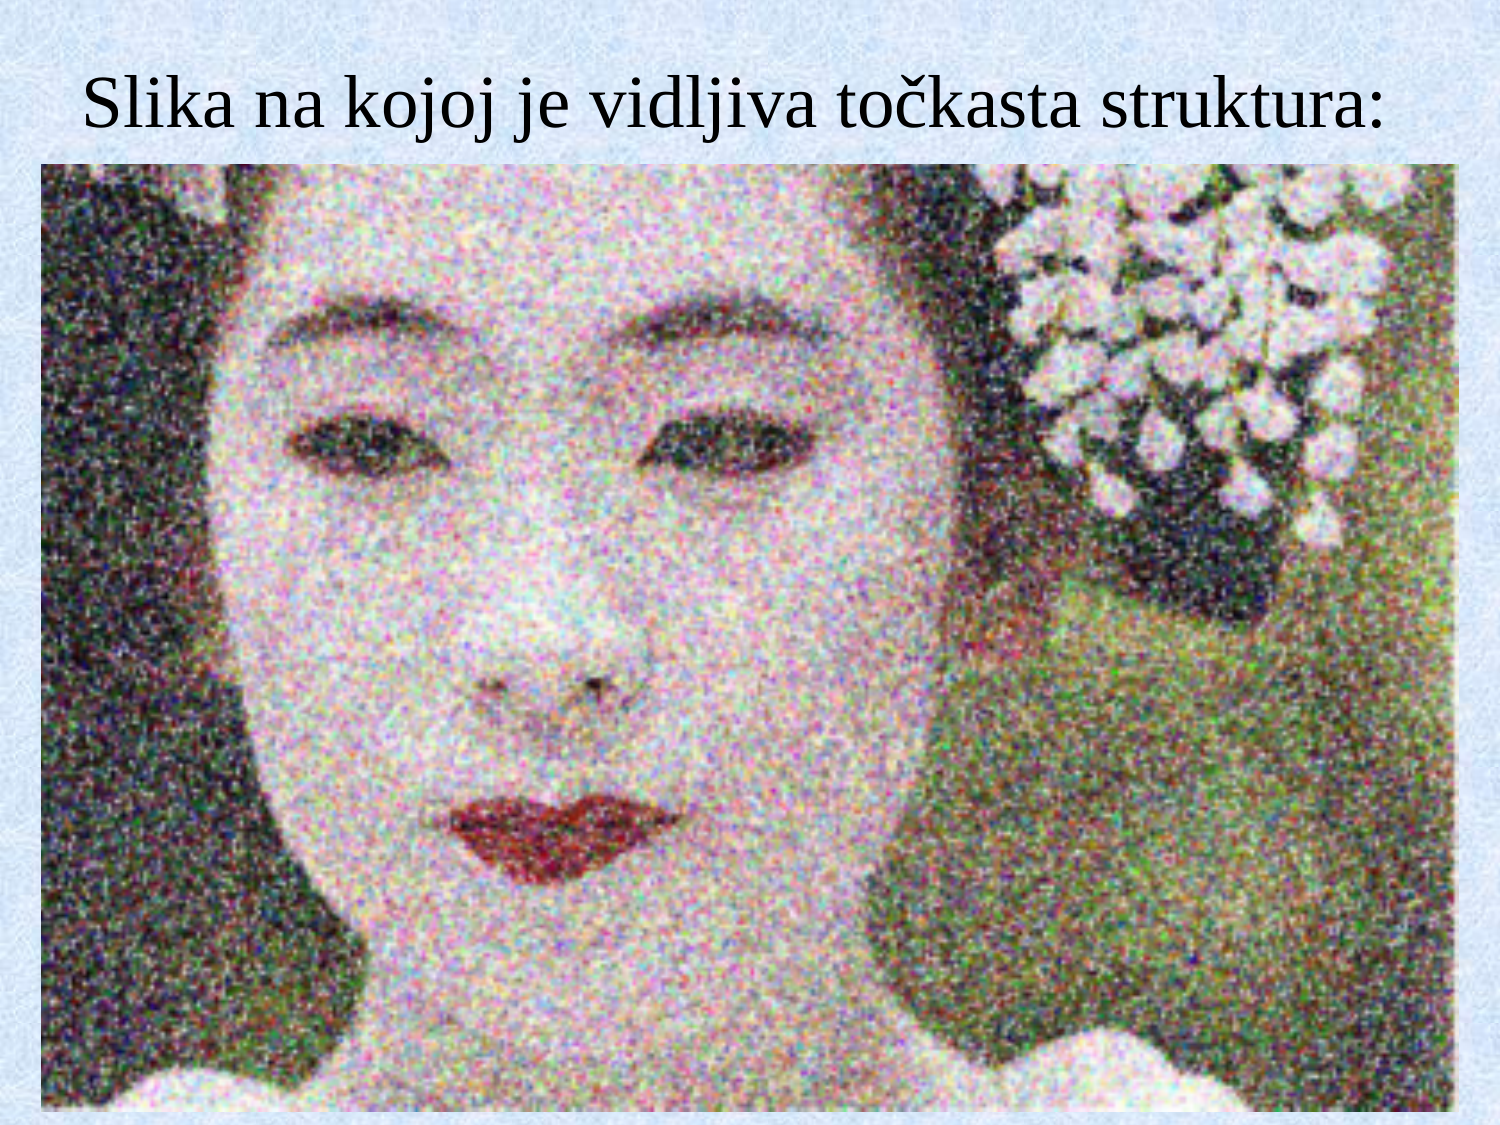

# Slika na kojoj je vidljiva točkasta struktura: